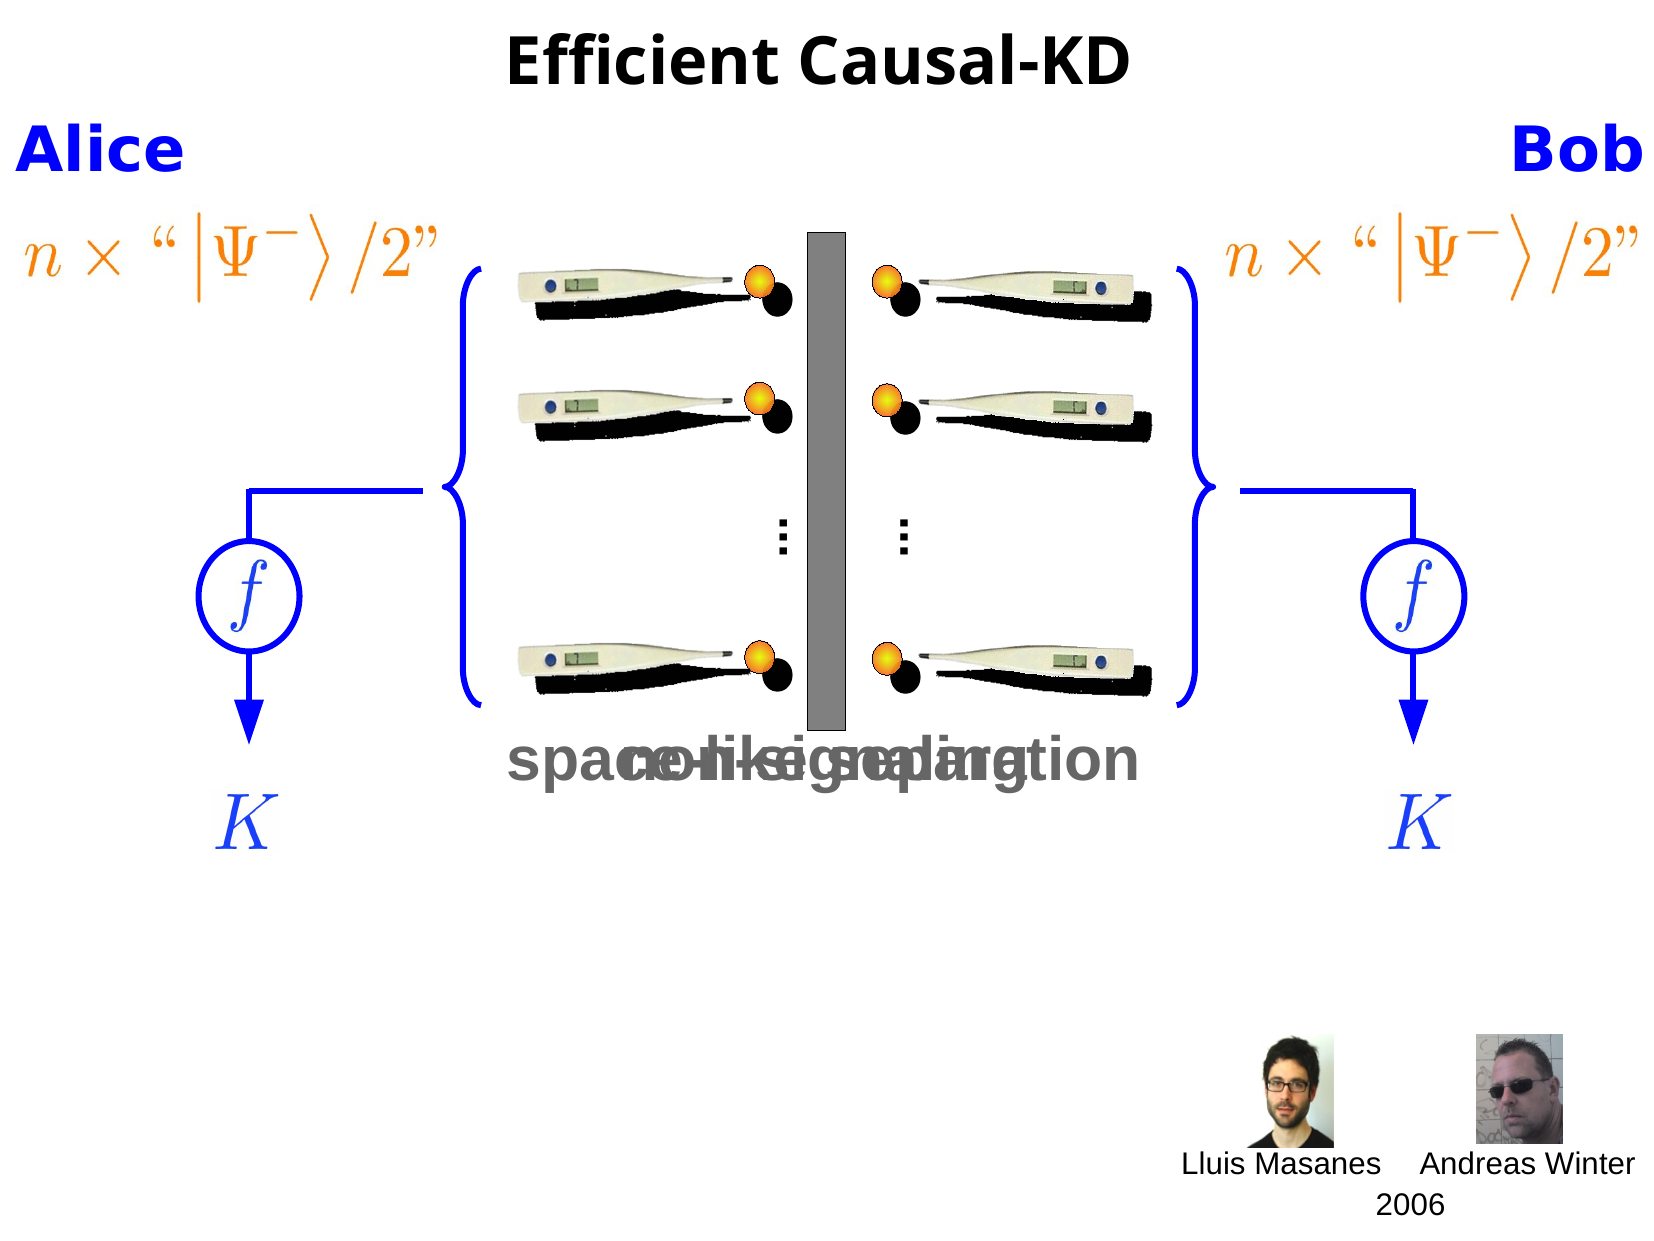

Efficient Causal-KD
Alice
Bob
...
...
space-like separation
non-signaling
Andreas Winter
Lluis Masanes
2006